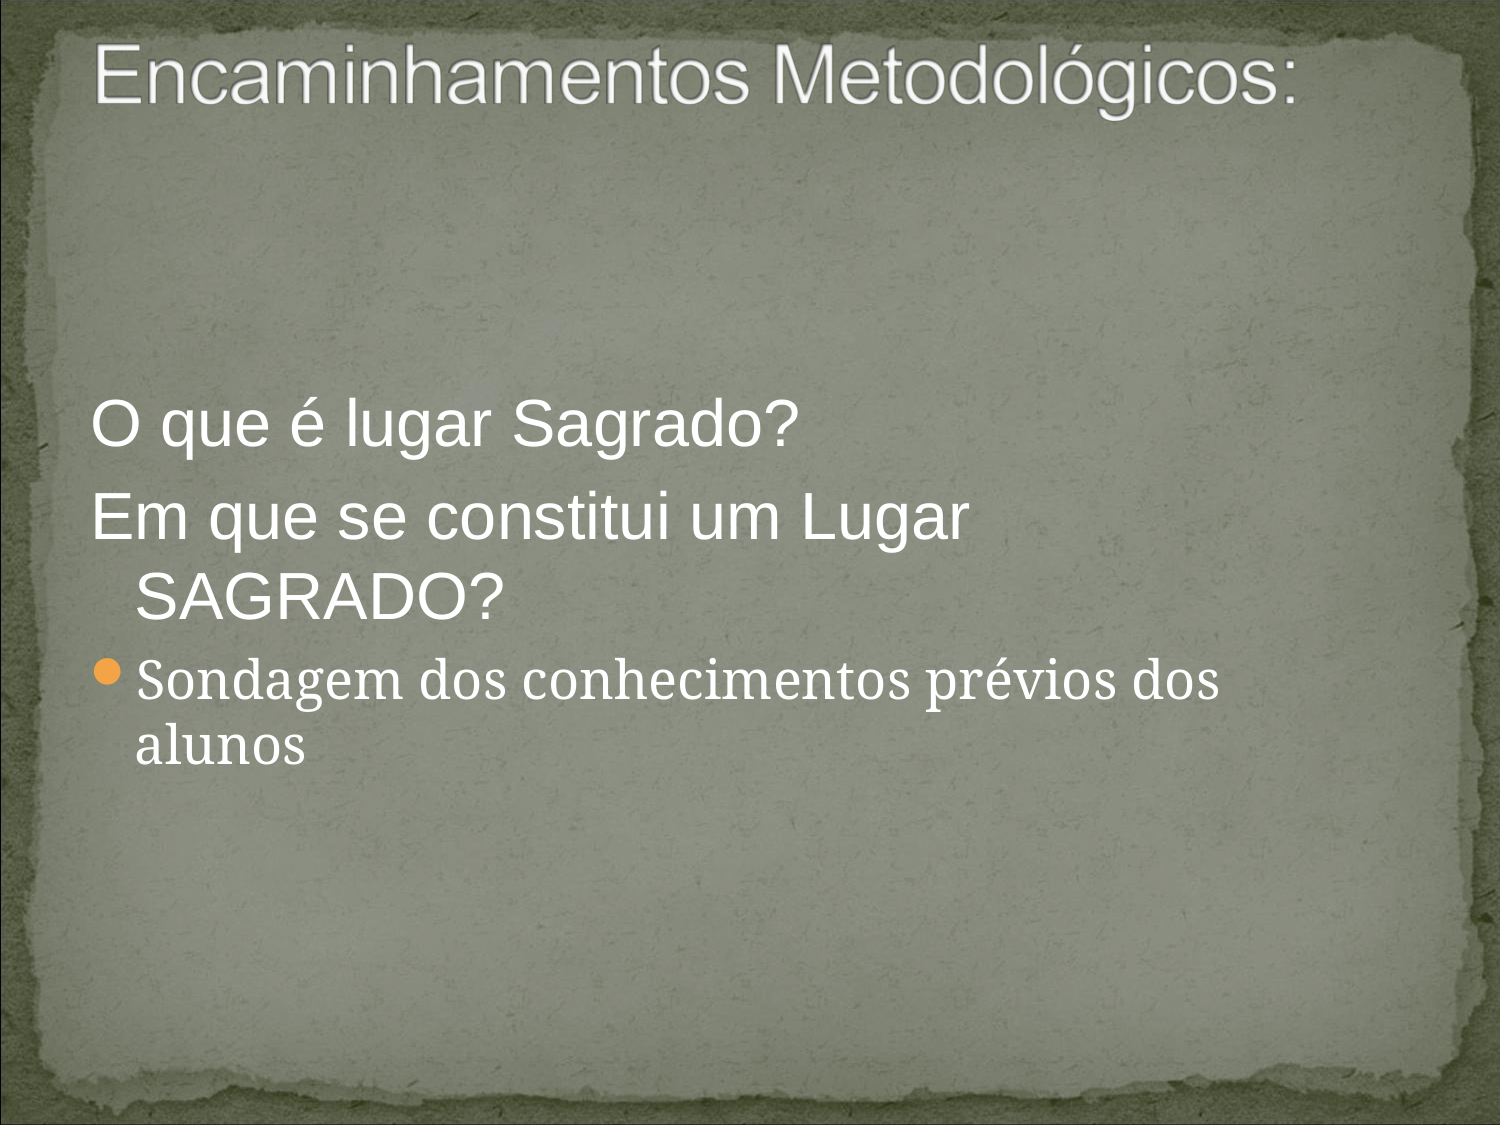

# O que é lugar Sagrado?
Em que se constitui um Lugar SAGRADO?
Sondagem dos conhecimentos prévios dos alunos